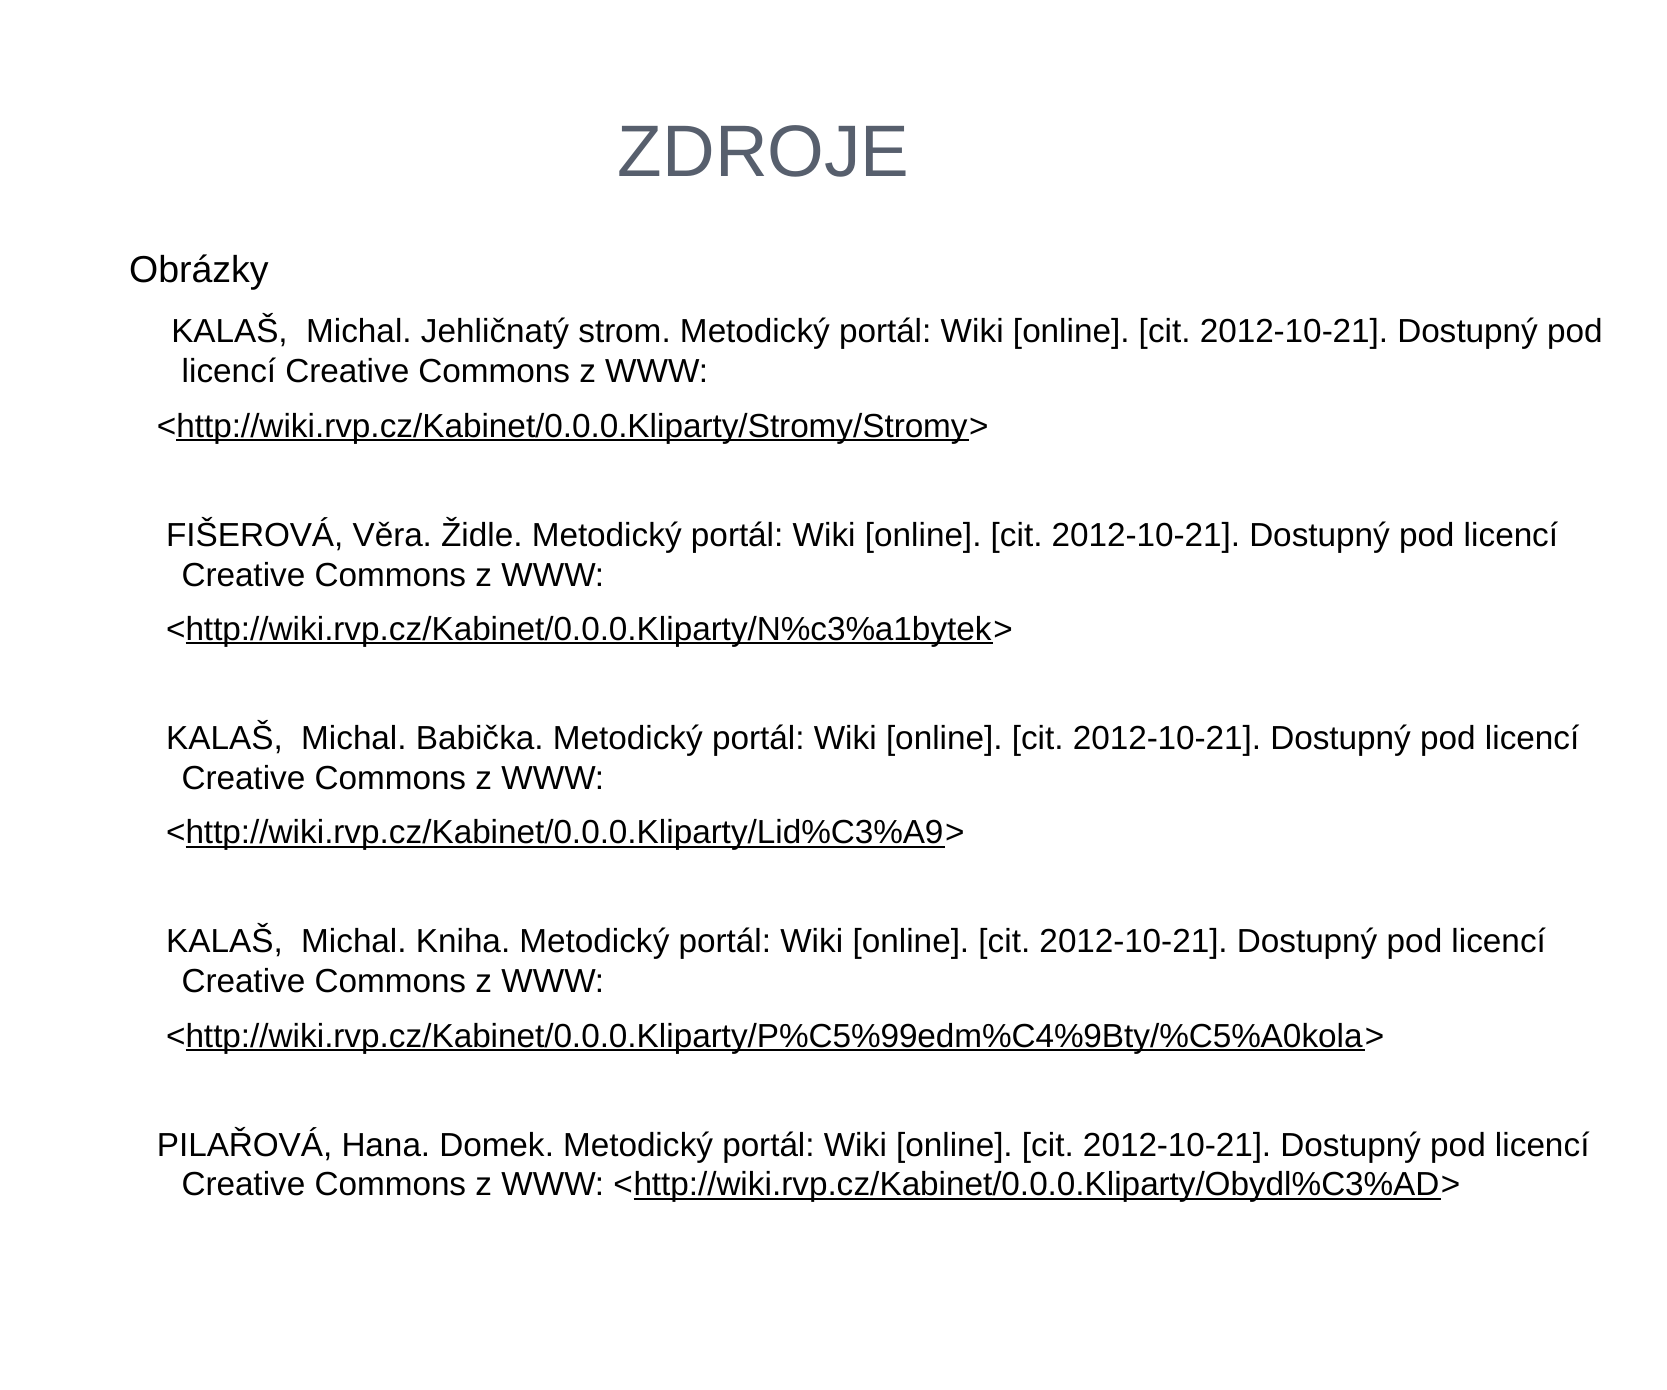

# ZDROJE
Obrázky
 KALAŠ, Michal. Jehličnatý strom. Metodický portál: Wiki [online]. [cit. 2012-10-21]. Dostupný pod licencí Creative Commons z WWW:
 <http://wiki.rvp.cz/Kabinet/0.0.0.Kliparty/Stromy/Stromy>
 FIŠEROVÁ, Věra. Židle. Metodický portál: Wiki [online]. [cit. 2012-10-21]. Dostupný pod licencí Creative Commons z WWW:
 <http://wiki.rvp.cz/Kabinet/0.0.0.Kliparty/N%c3%a1bytek>
 KALAŠ, Michal. Babička. Metodický portál: Wiki [online]. [cit. 2012-10-21]. Dostupný pod licencí Creative Commons z WWW:
 <http://wiki.rvp.cz/Kabinet/0.0.0.Kliparty/Lid%C3%A9>
 KALAŠ, Michal. Kniha. Metodický portál: Wiki [online]. [cit. 2012-10-21]. Dostupný pod licencí Creative Commons z WWW:
 <http://wiki.rvp.cz/Kabinet/0.0.0.Kliparty/P%C5%99edm%C4%9Bty/%C5%A0kola>
 PILAŘOVÁ, Hana. Domek. Metodický portál: Wiki [online]. [cit. 2012-10-21]. Dostupný pod licencí Creative Commons z WWW: <http://wiki.rvp.cz/Kabinet/0.0.0.Kliparty/Obydl%C3%AD>